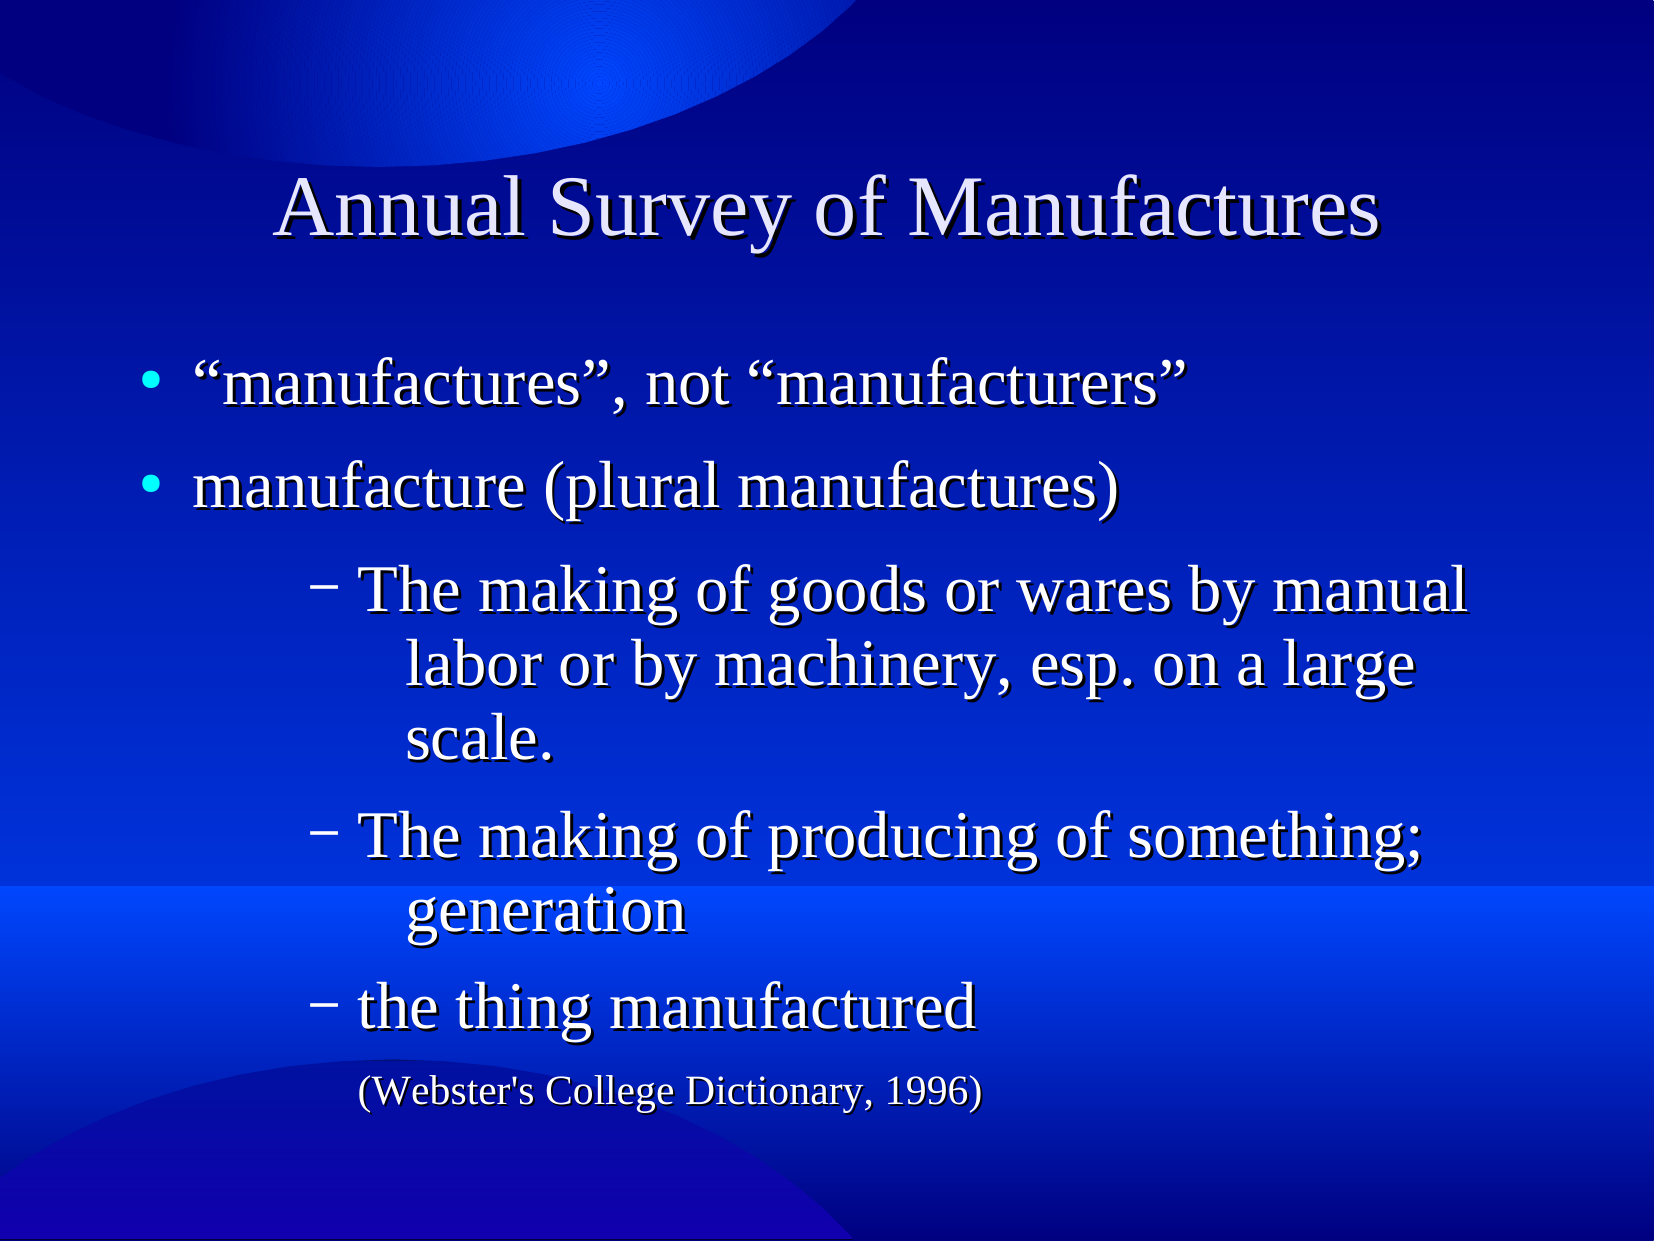

# Annual Survey of Manufactures
“manufactures”, not “manufacturers”
manufacture (plural manufactures)
The making of goods or wares by manual labor or by machinery, esp. on a large scale.
The making of producing of something; generation
the thing manufactured
(Webster's College Dictionary, 1996)